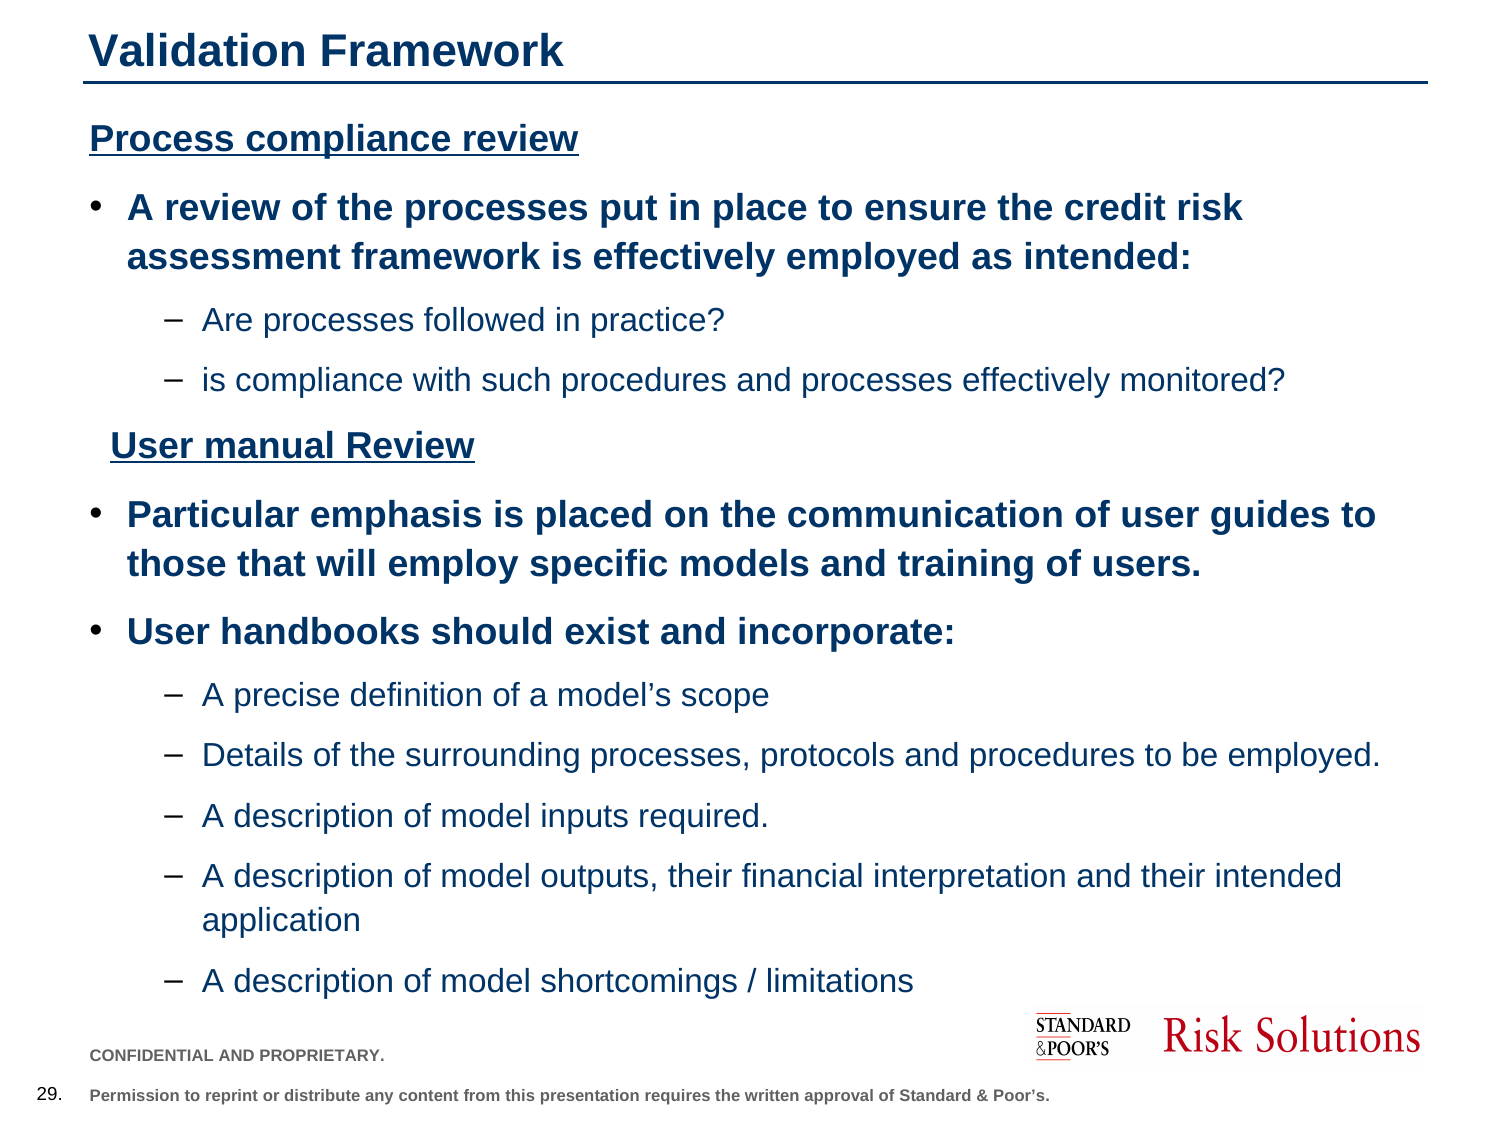

# Validation Framework
Process compliance review
A review of the processes put in place to ensure the credit risk assessment framework is effectively employed as intended:
Are processes followed in practice?
is compliance with such procedures and processes effectively monitored?
 User manual Review
Particular emphasis is placed on the communication of user guides to those that will employ specific models and training of users.
User handbooks should exist and incorporate:
A precise definition of a model’s scope
Details of the surrounding processes, protocols and procedures to be employed.
A description of model inputs required.
A description of model outputs, their financial interpretation and their intended application
A description of model shortcomings / limitations